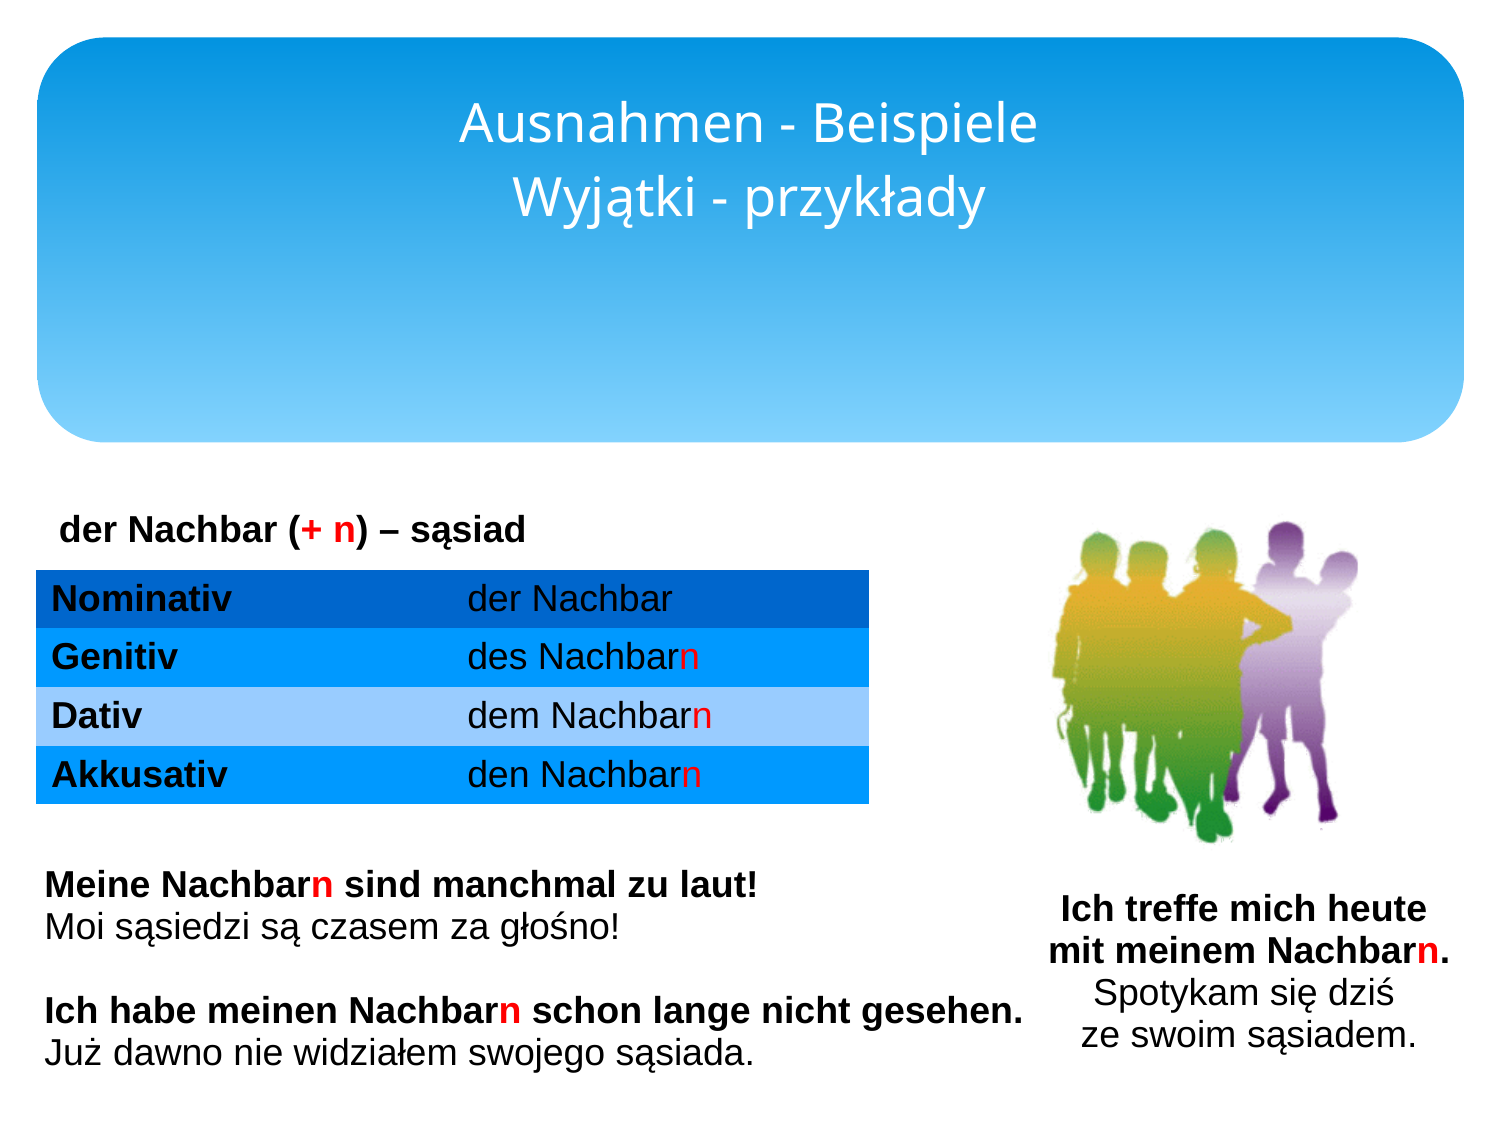

# Ausnahmen - Beispiele Wyjątki - przykłady
der Nachbar (+ n) – sąsiad
| Nominativ | der Nachbar |
| --- | --- |
| Genitiv | des Nachbarn |
| Dativ | dem Nachbarn |
| Akkusativ | den Nachbarn |
Meine Nachbarn sind manchmal zu laut!
Moi sąsiedzi są czasem za głośno!
Ich habe meinen Nachbarn schon lange nicht gesehen.
Już dawno nie widziałem swojego sąsiada.
Ich treffe mich heute
mit meinem Nachbarn.
Spotykam się dziś
ze swoim sąsiadem.